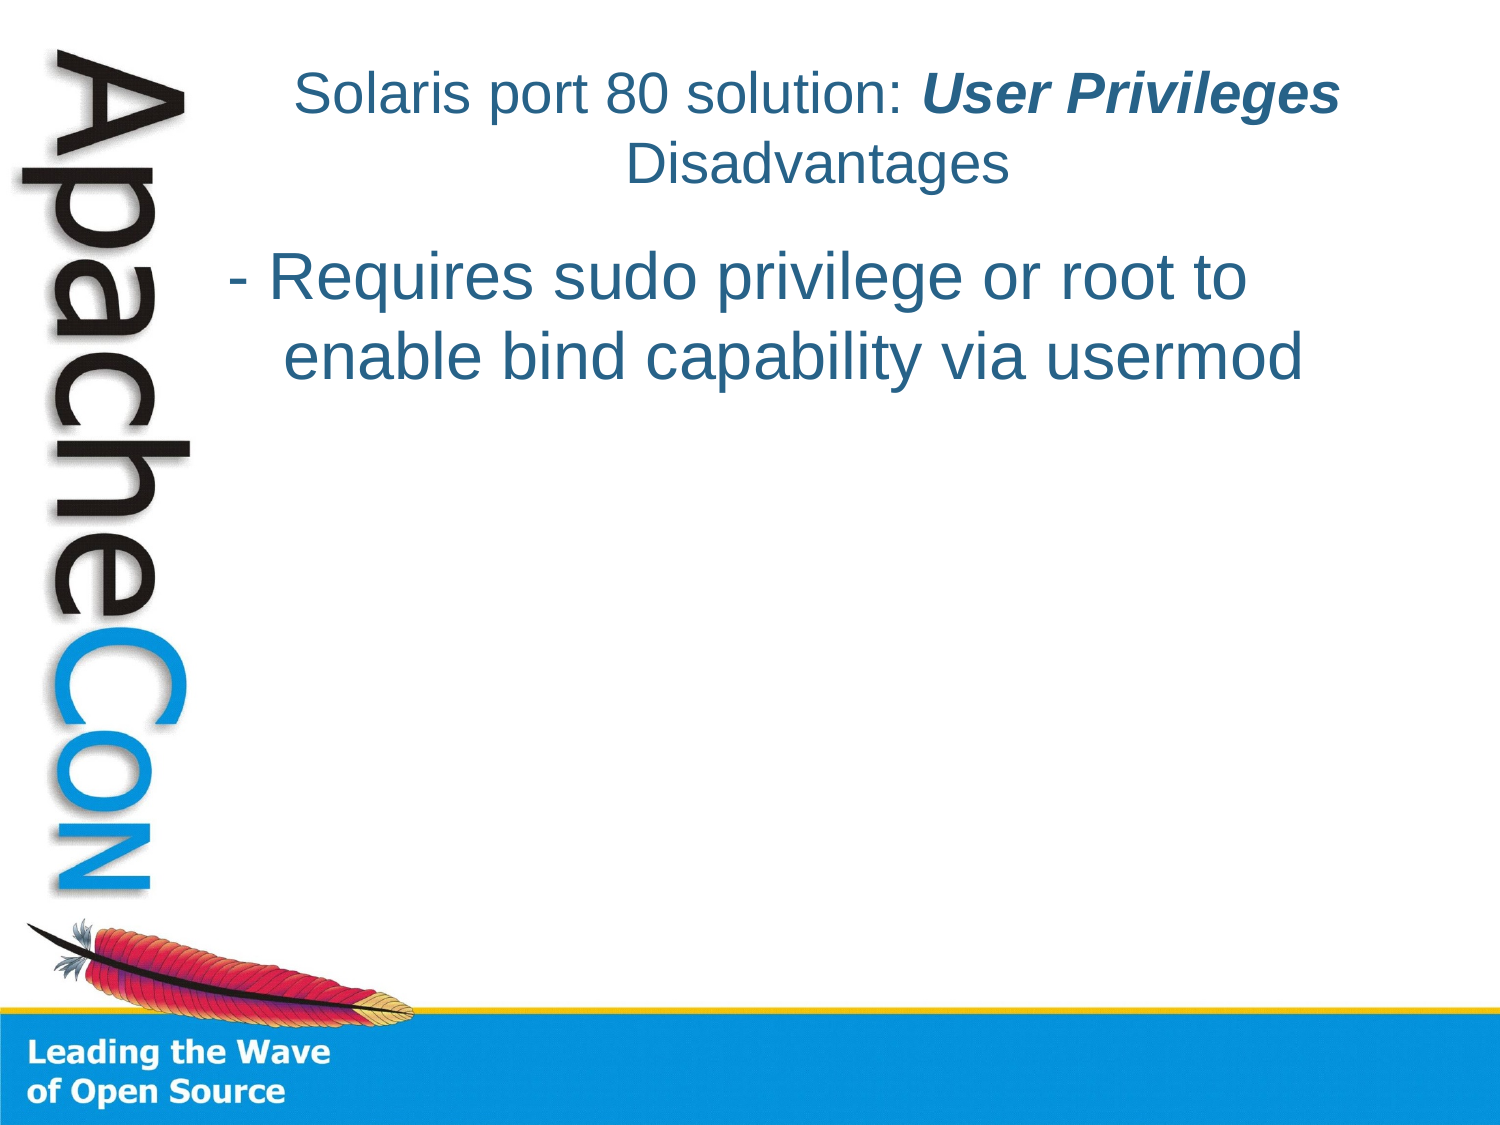

# Solaris port 80 solution: User Privileges Disadvantages
- Requires sudo privilege or root to enable bind capability via usermod